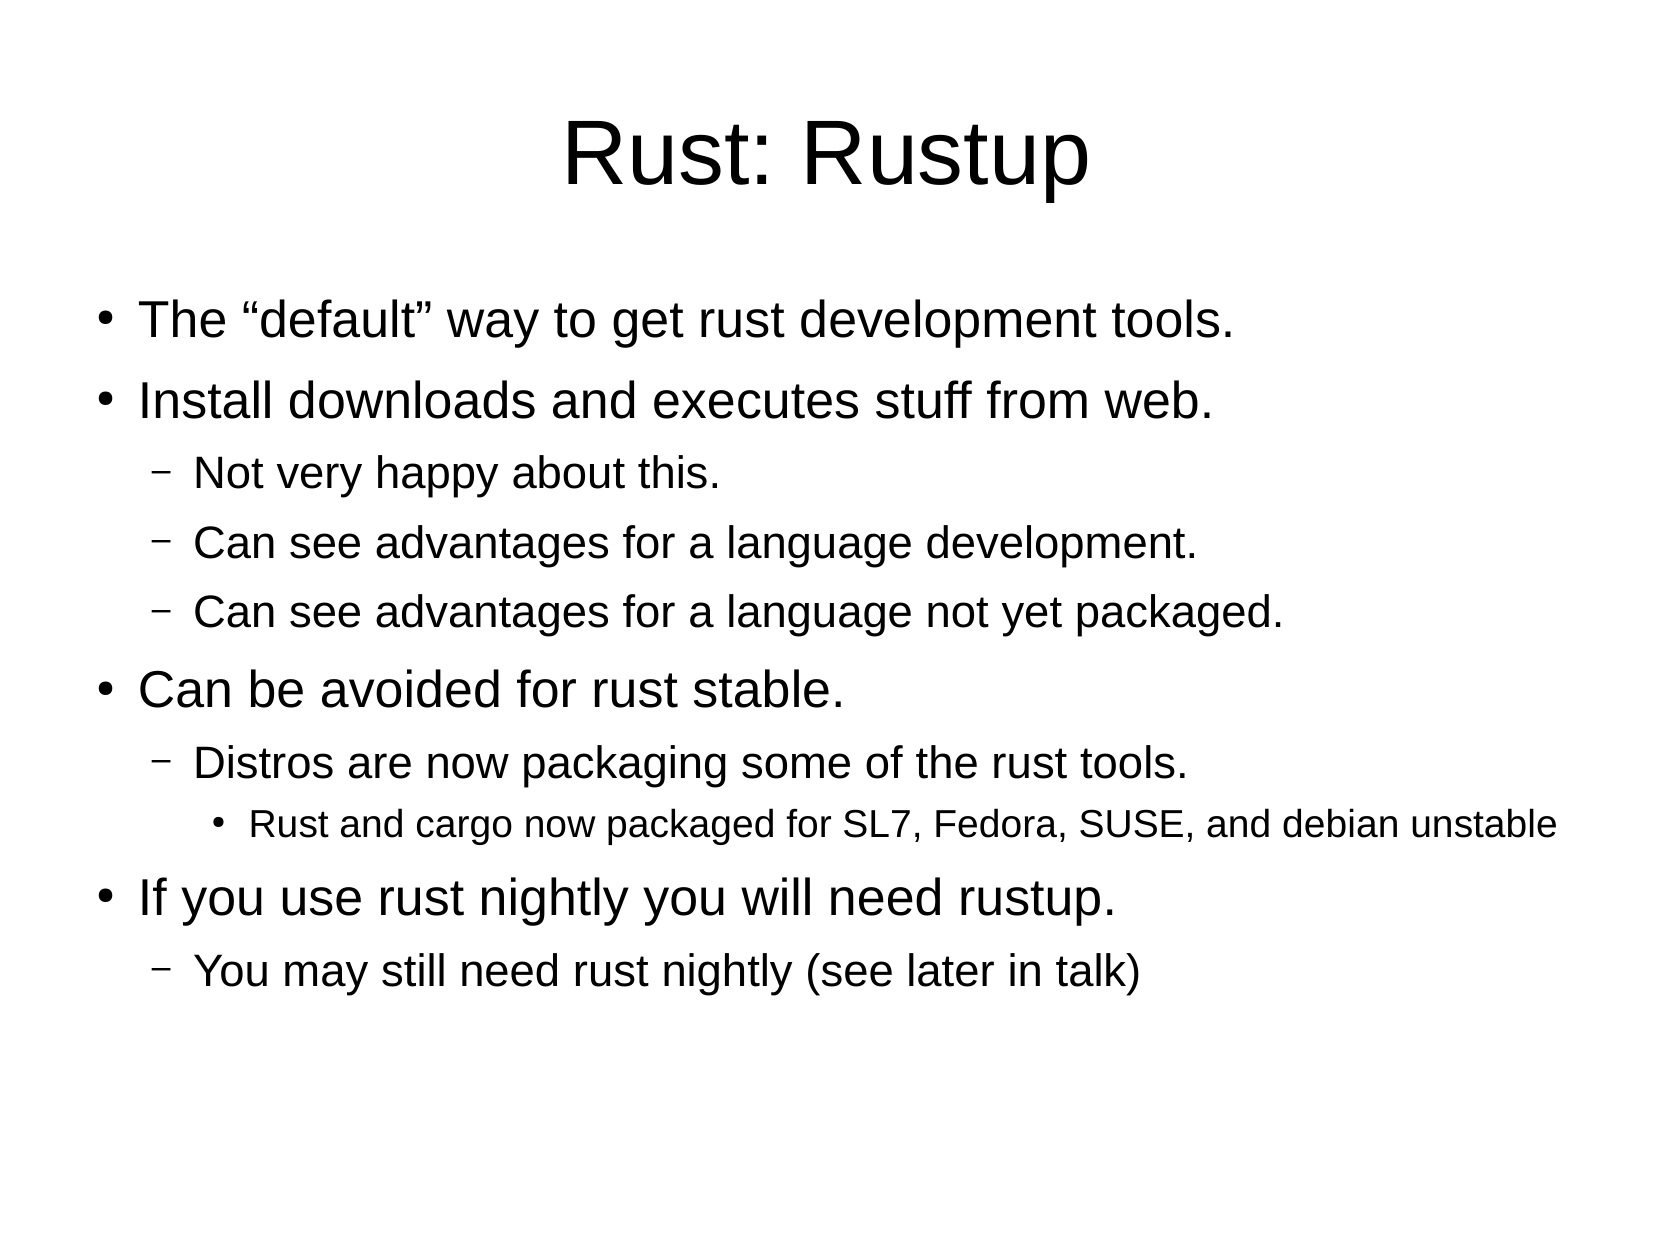

# Rust: Rustup
The “default” way to get rust development tools.
Install downloads and executes stuff from web.
Not very happy about this.
Can see advantages for a language development.
Can see advantages for a language not yet packaged.
Can be avoided for rust stable.
Distros are now packaging some of the rust tools.
Rust and cargo now packaged for SL7, Fedora, SUSE, and debian unstable
If you use rust nightly you will need rustup.
You may still need rust nightly (see later in talk)